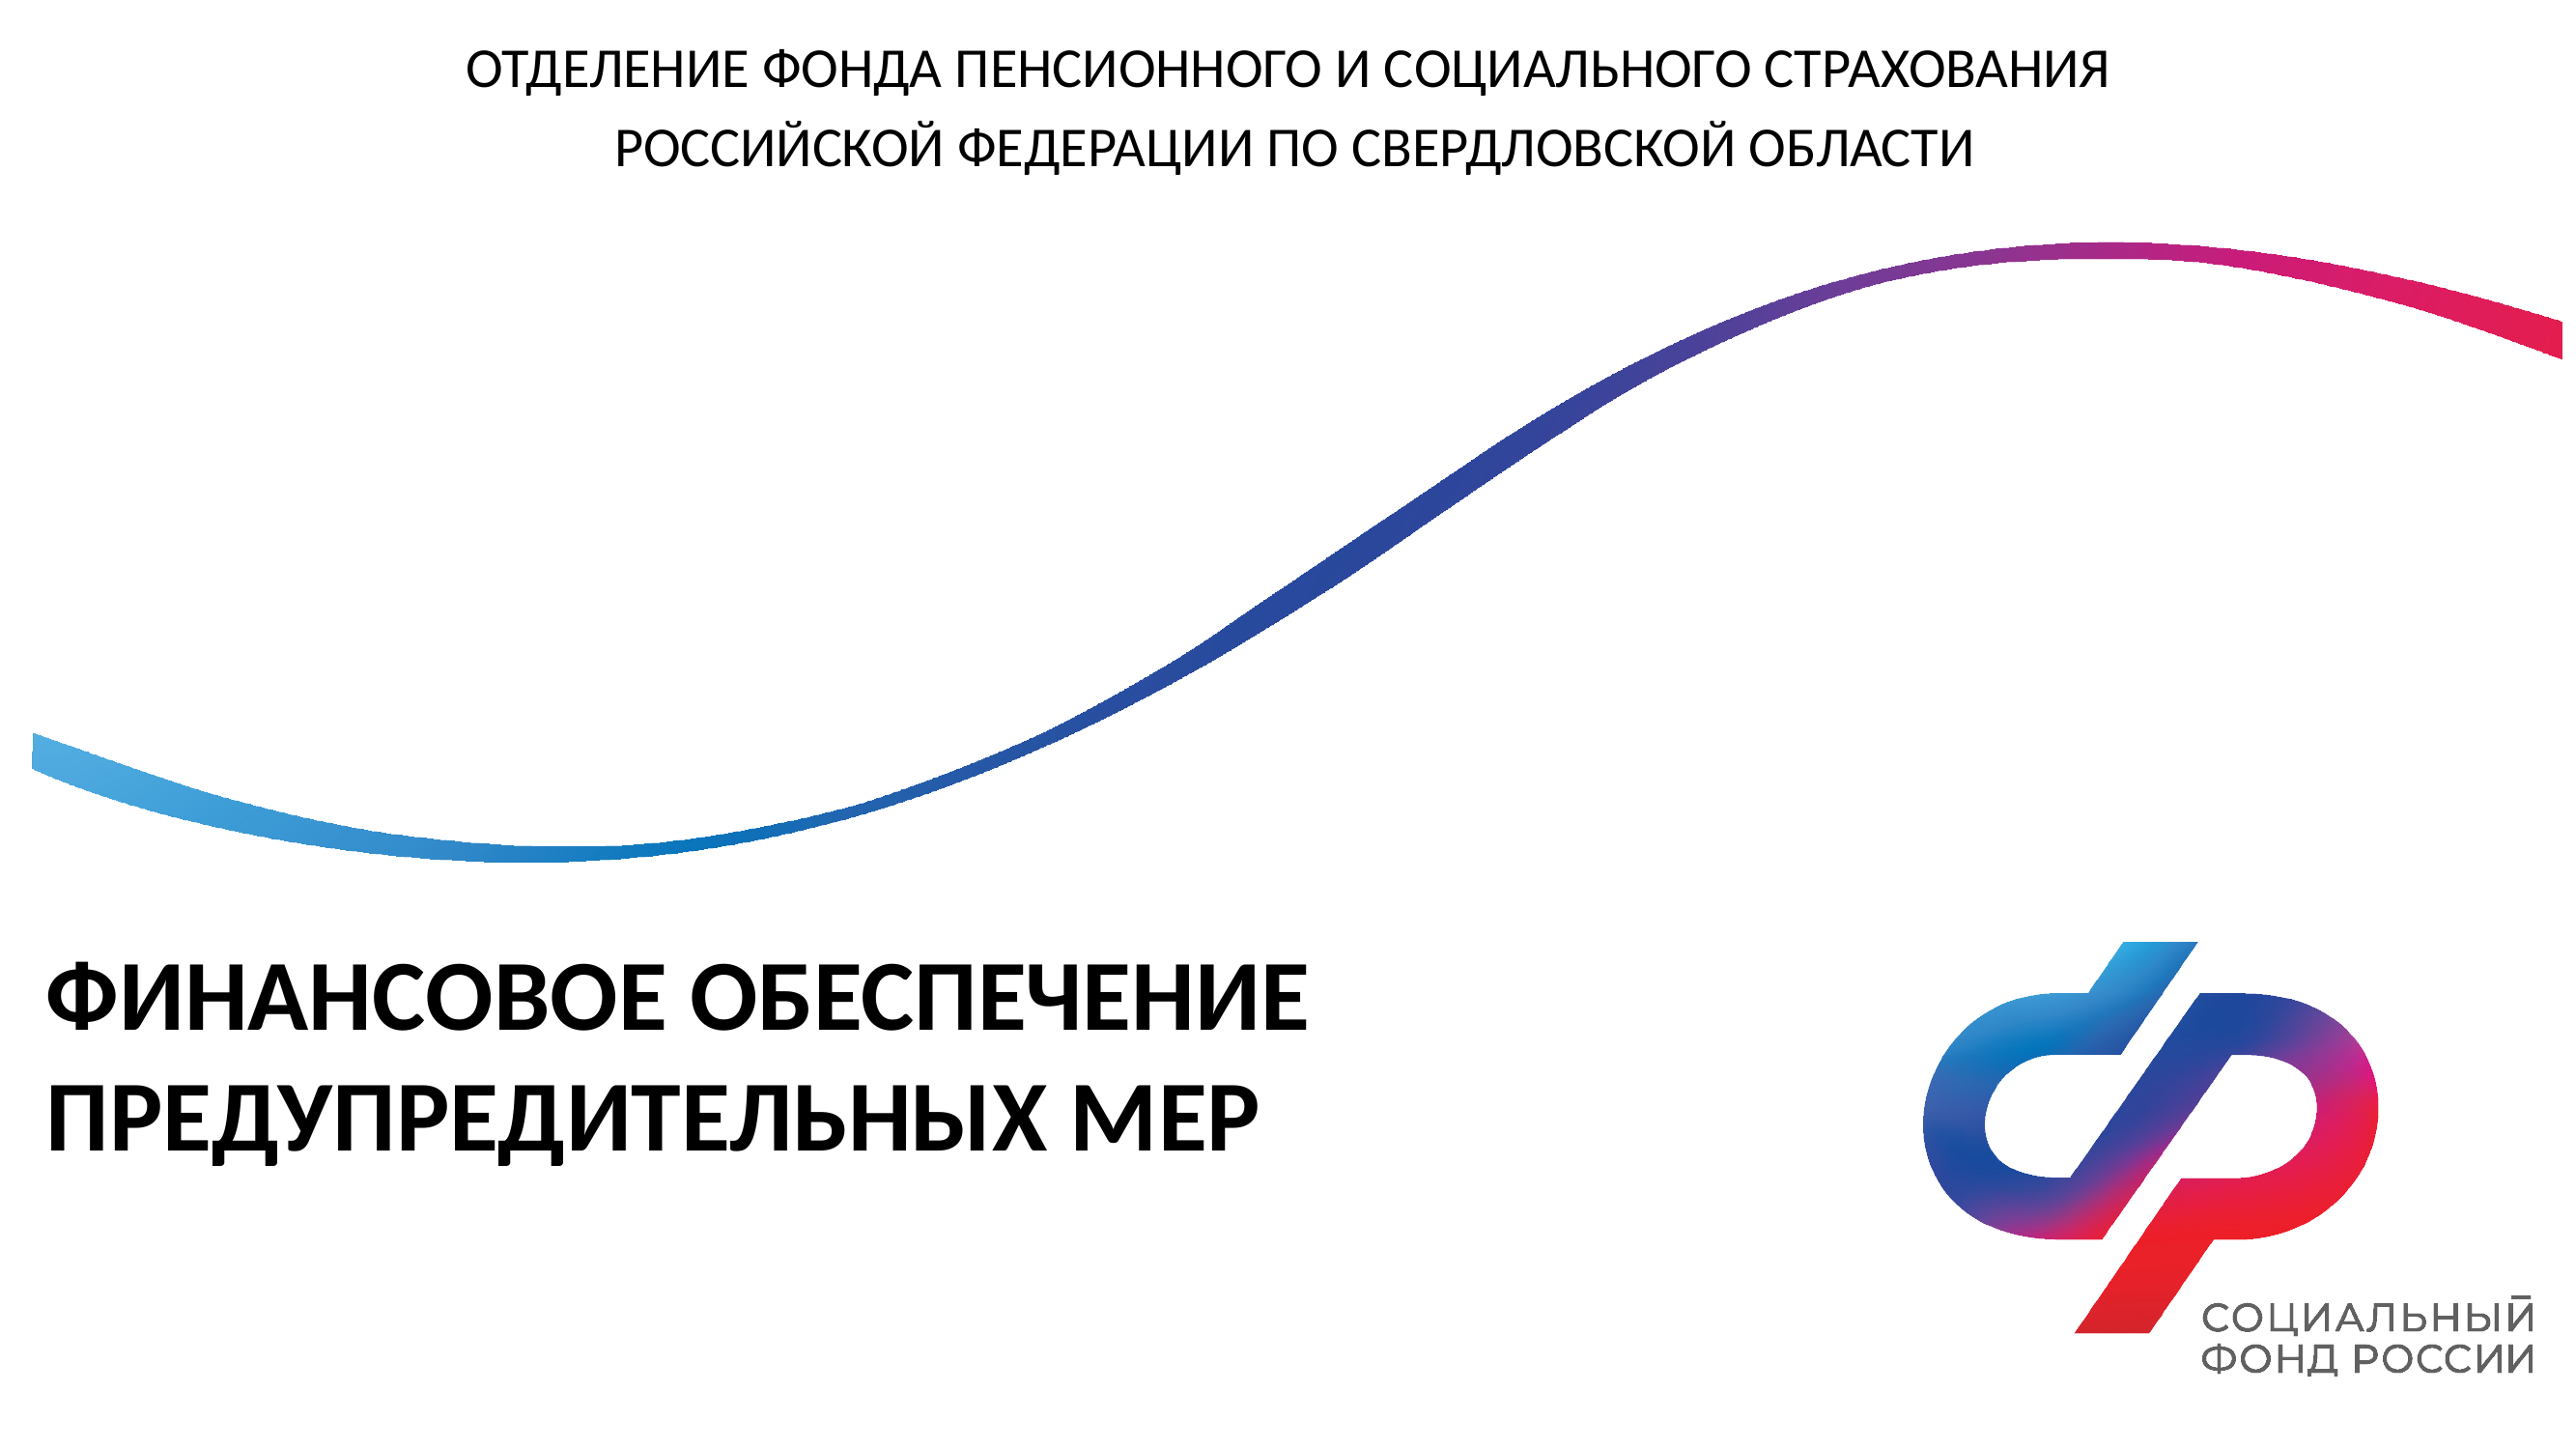

ОТДЕЛЕНИЕ ФОНДА ПЕНСИОННОГО И СОЦИАЛЬНОГО СТРАХОВАНИЯ
 РОССИЙСКОЙ ФЕДЕРАЦИИ ПО СВЕРДЛОВСКОЙ ОБЛАСТИ
ФИНАНСОВОЕ ОБЕСПЕЧЕНИЕ ПРЕДУПРЕДИТЕЛЬНЫХ МЕР